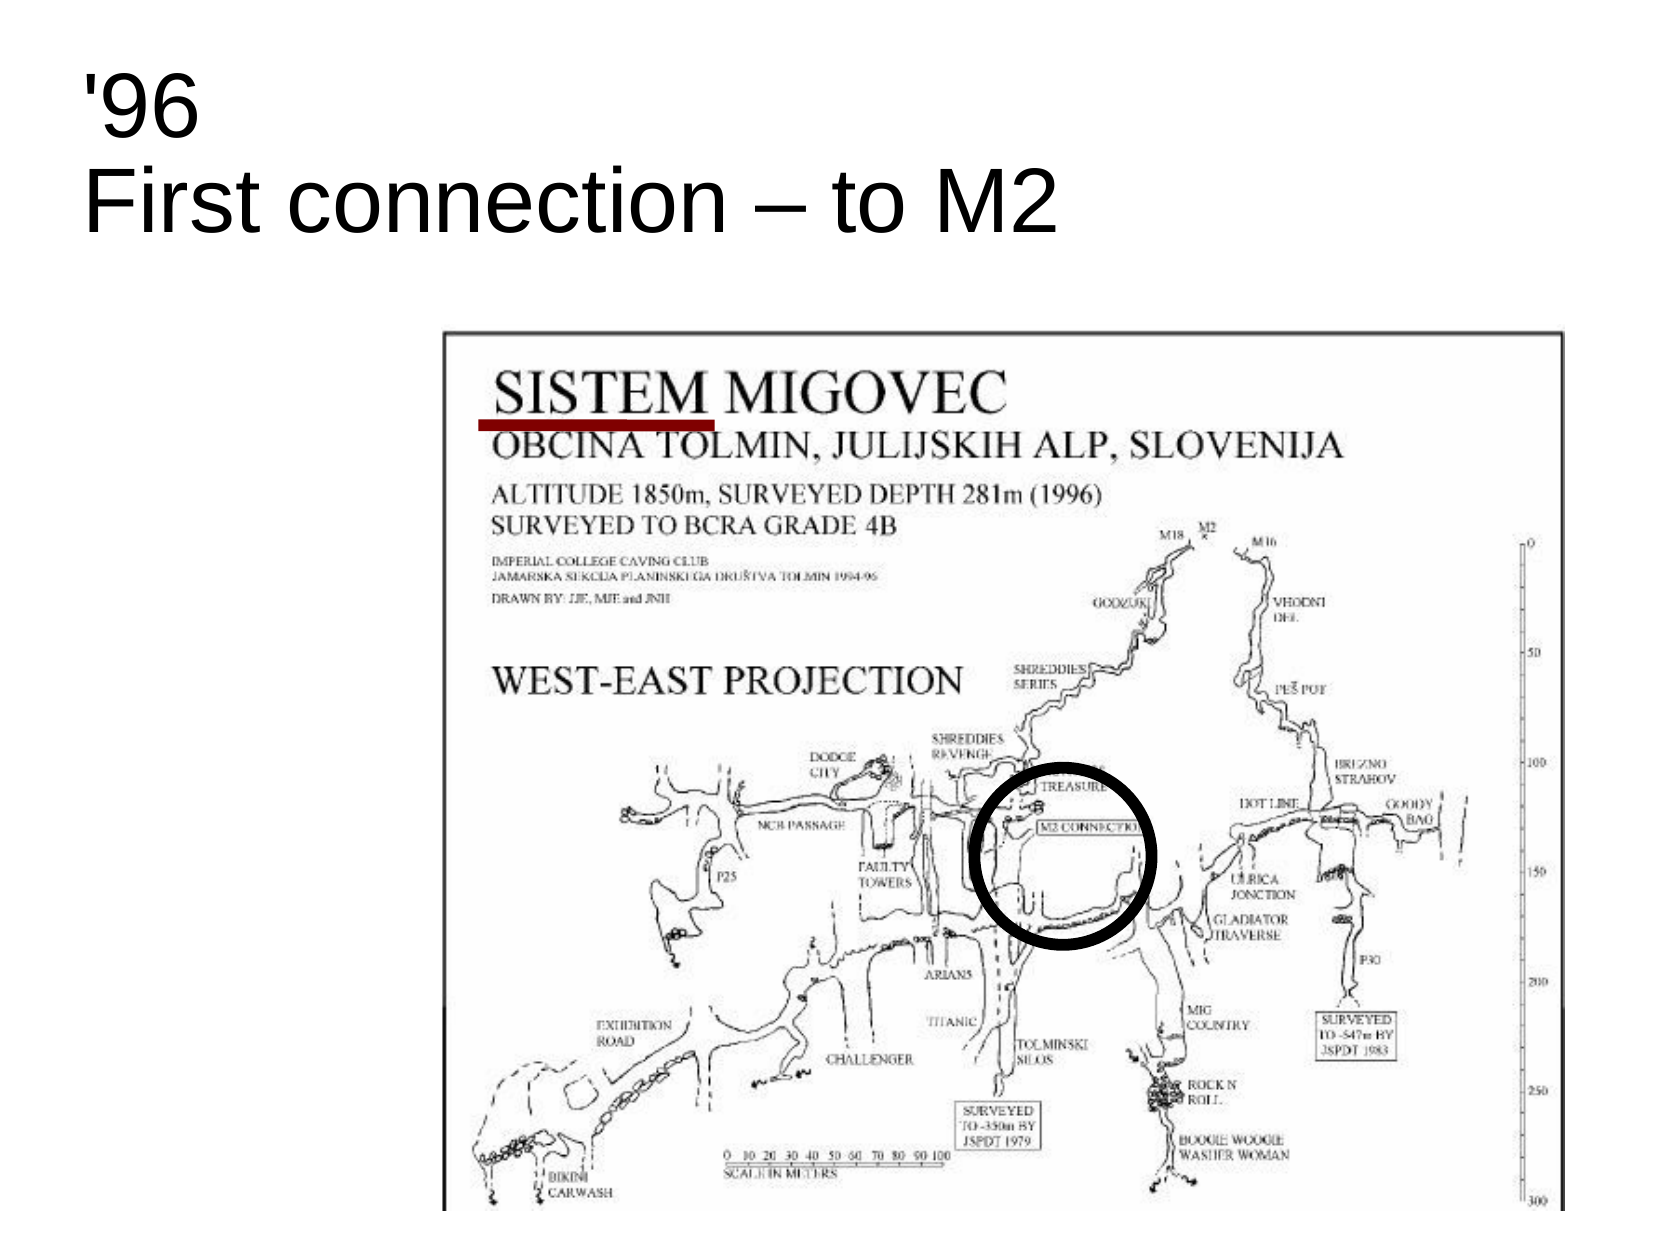

# '96 First connection – to M2